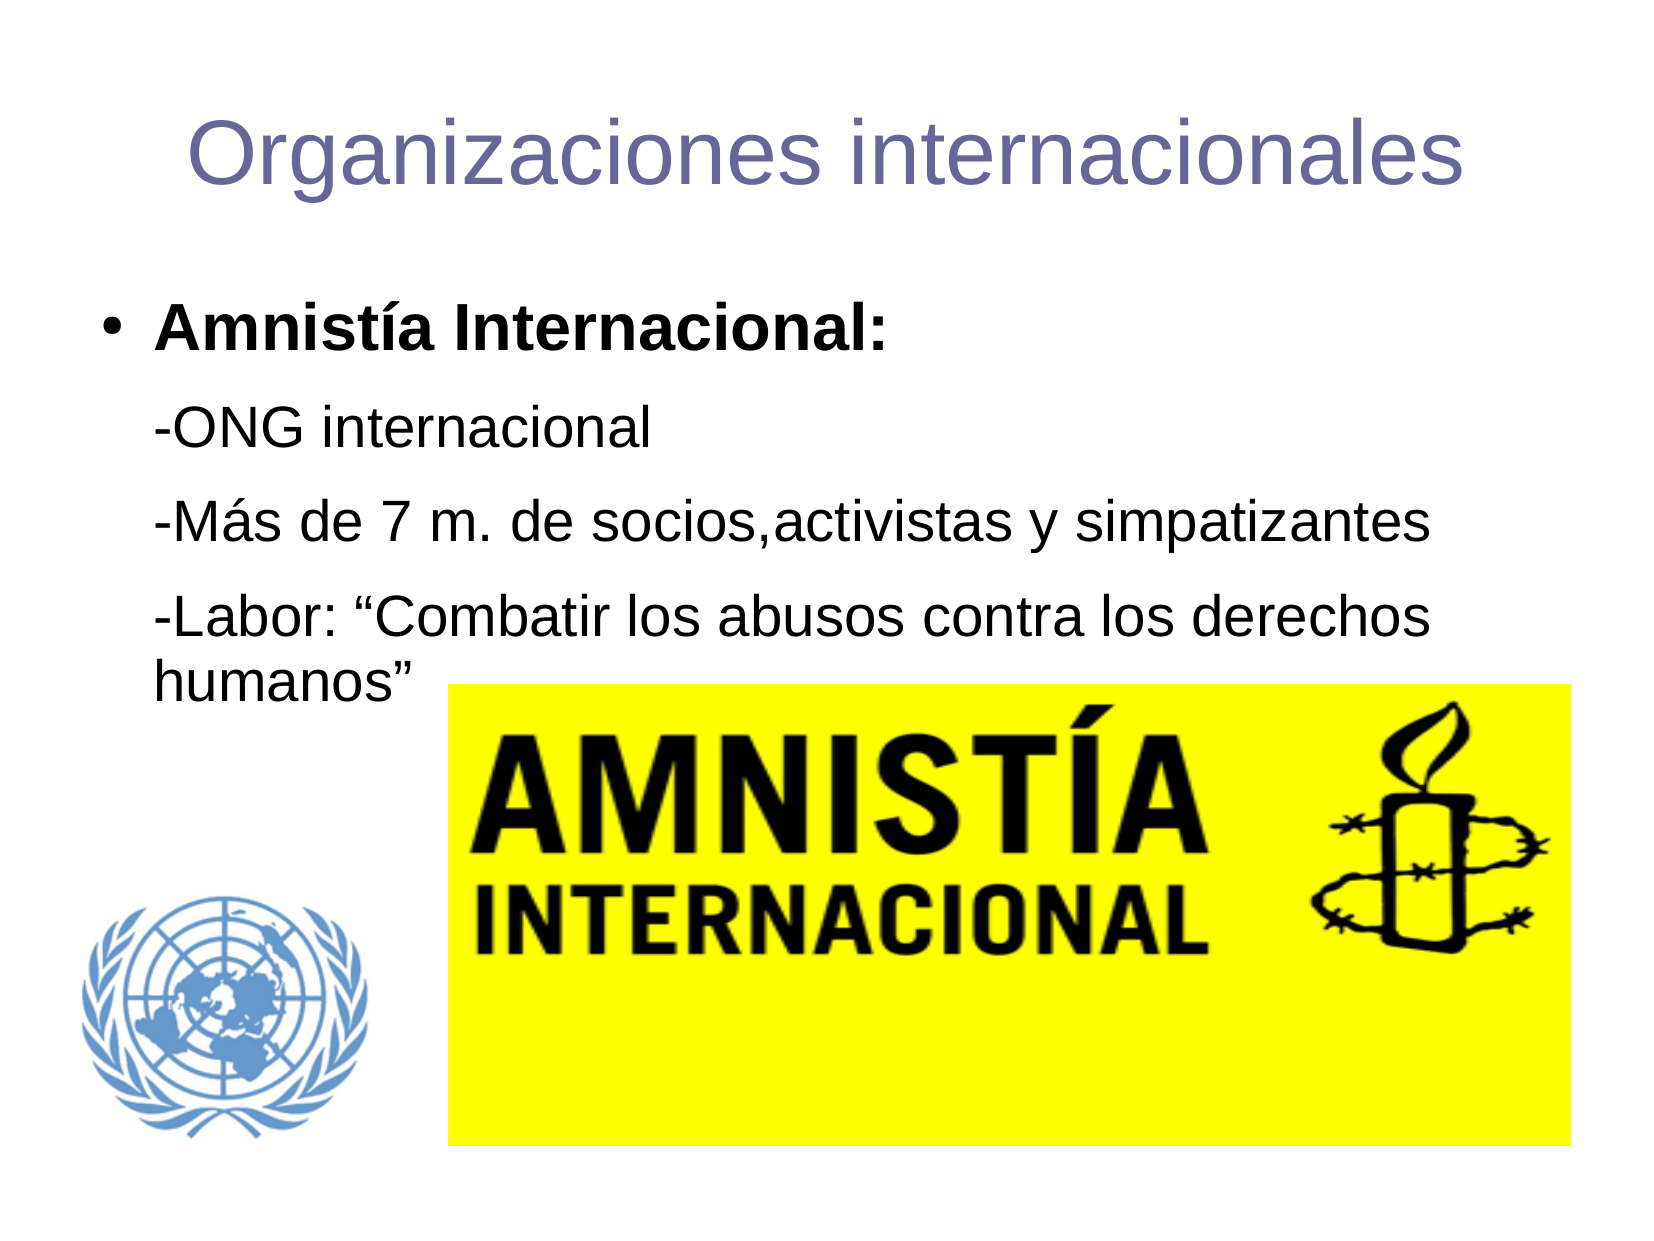

# Organizaciones internacionales
Amnistía Internacional:
-ONG internacional
-Más de 7 m. de socios,activistas y simpatizantes
-Labor: “Combatir los abusos contra los derechos humanos”